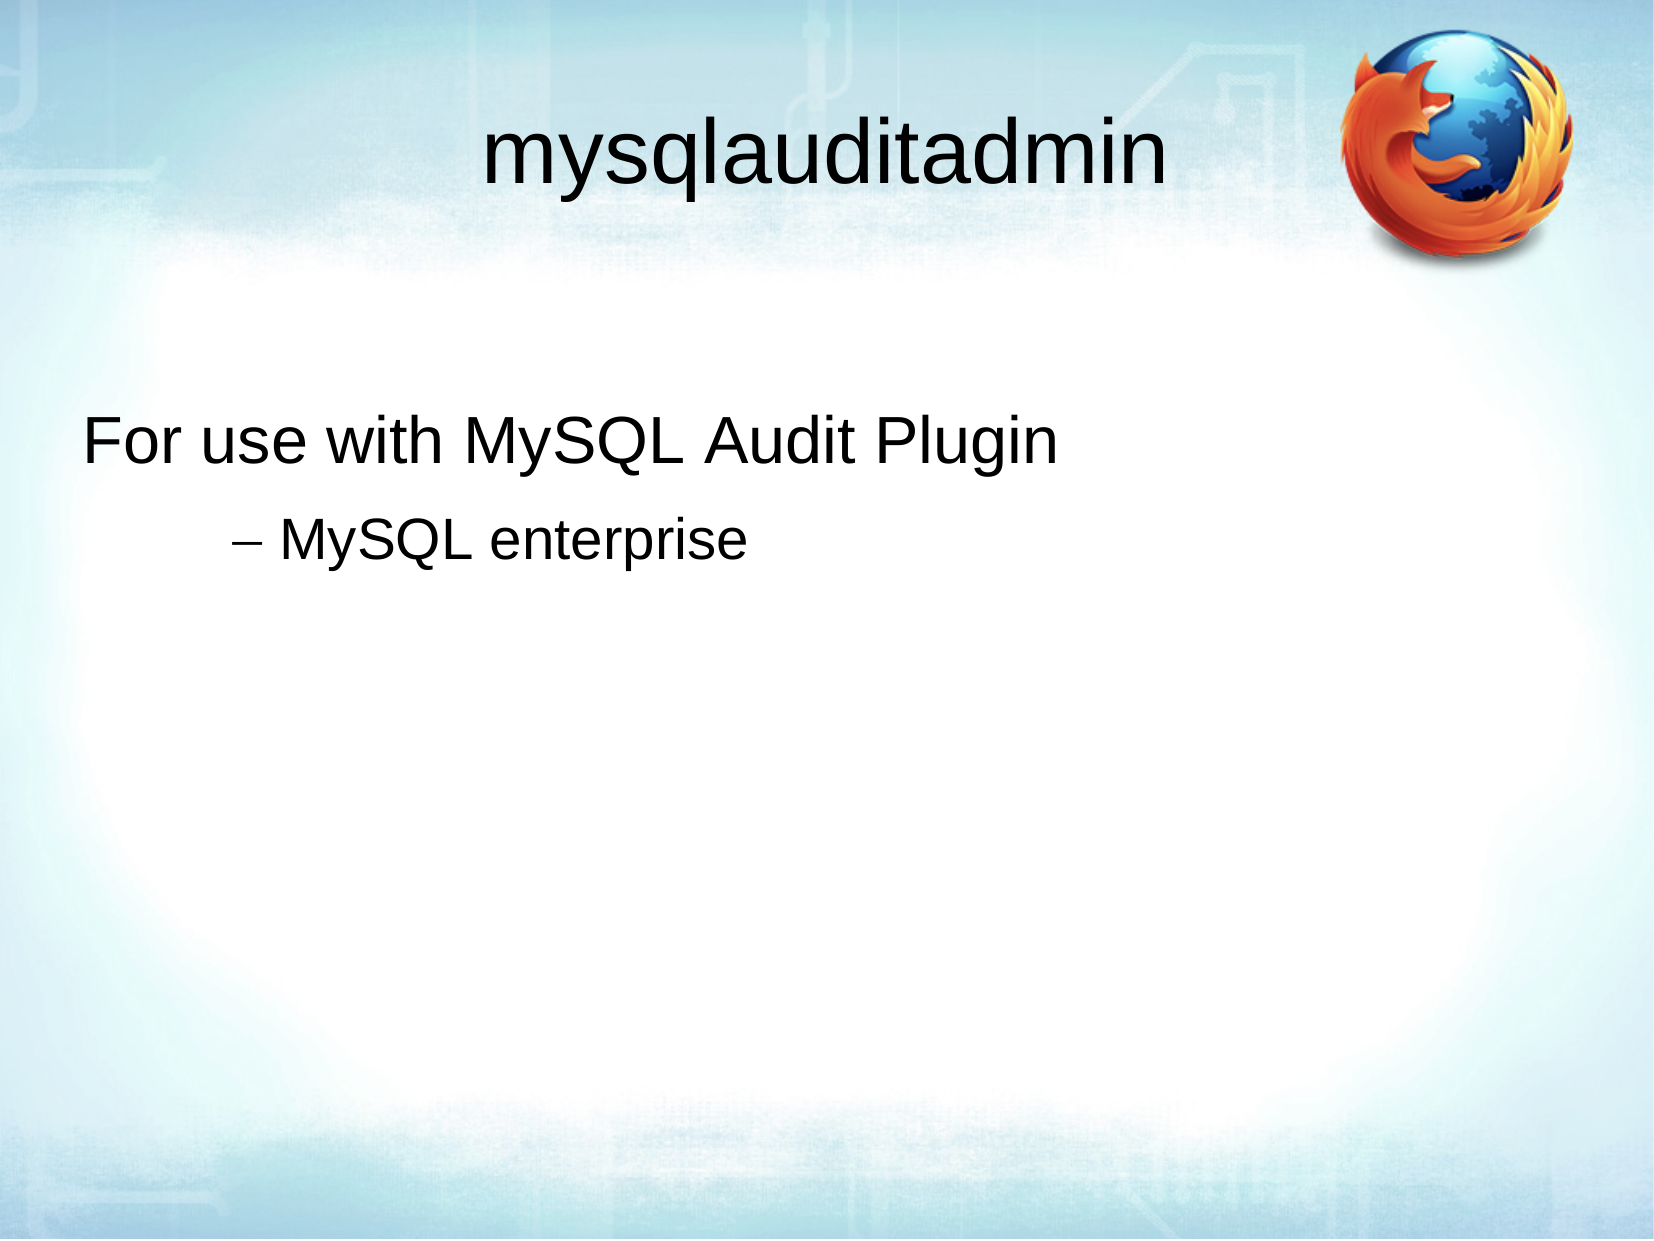

# mysqlauditadmin
For use with MySQL Audit Plugin
MySQL enterprise